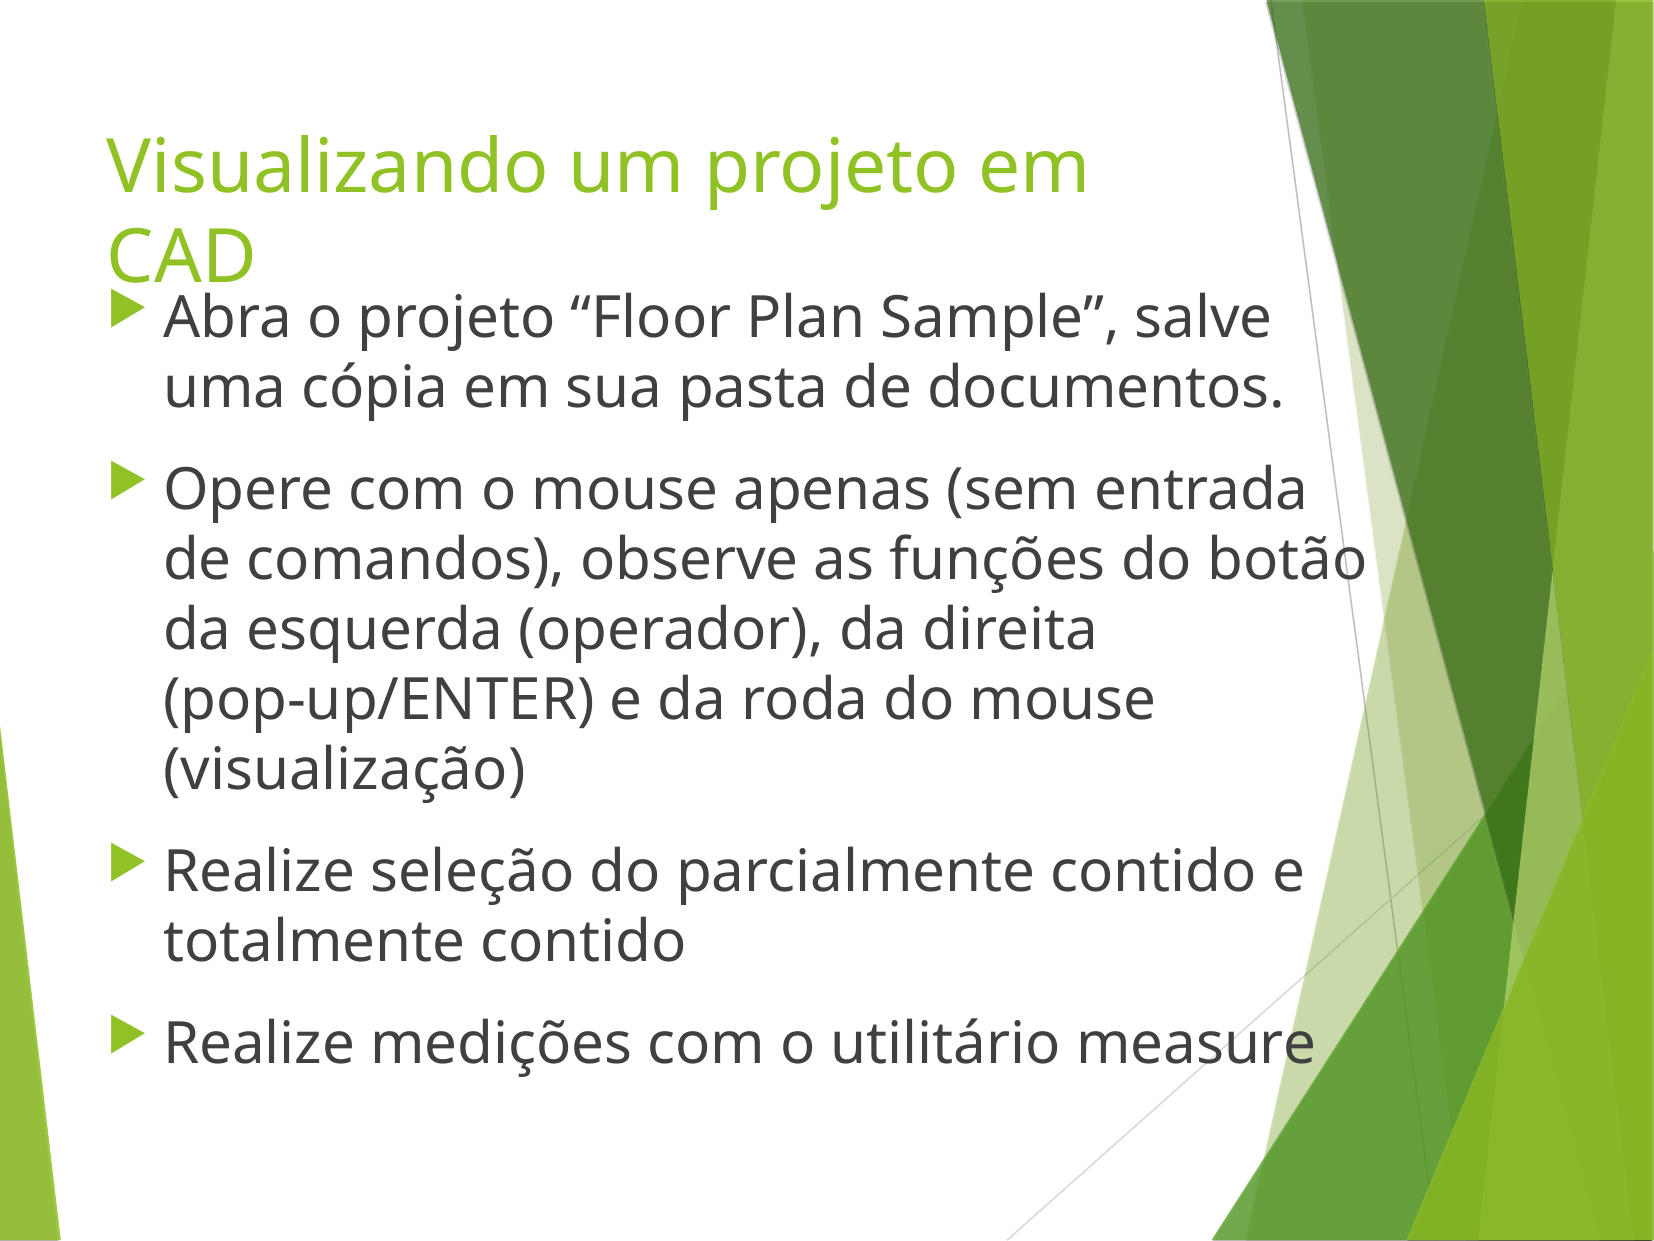

# Visualizando um projeto em CAD
Abra o projeto “Floor Plan Sample”, salve uma cópia em sua pasta de documentos.
Opere com o mouse apenas (sem entrada de comandos), observe as funções do botão da esquerda (operador), da direita (pop-up/ENTER) e da roda do mouse (visualização)
Realize seleção do parcialmente contido e totalmente contido
Realize medições com o utilitário measure